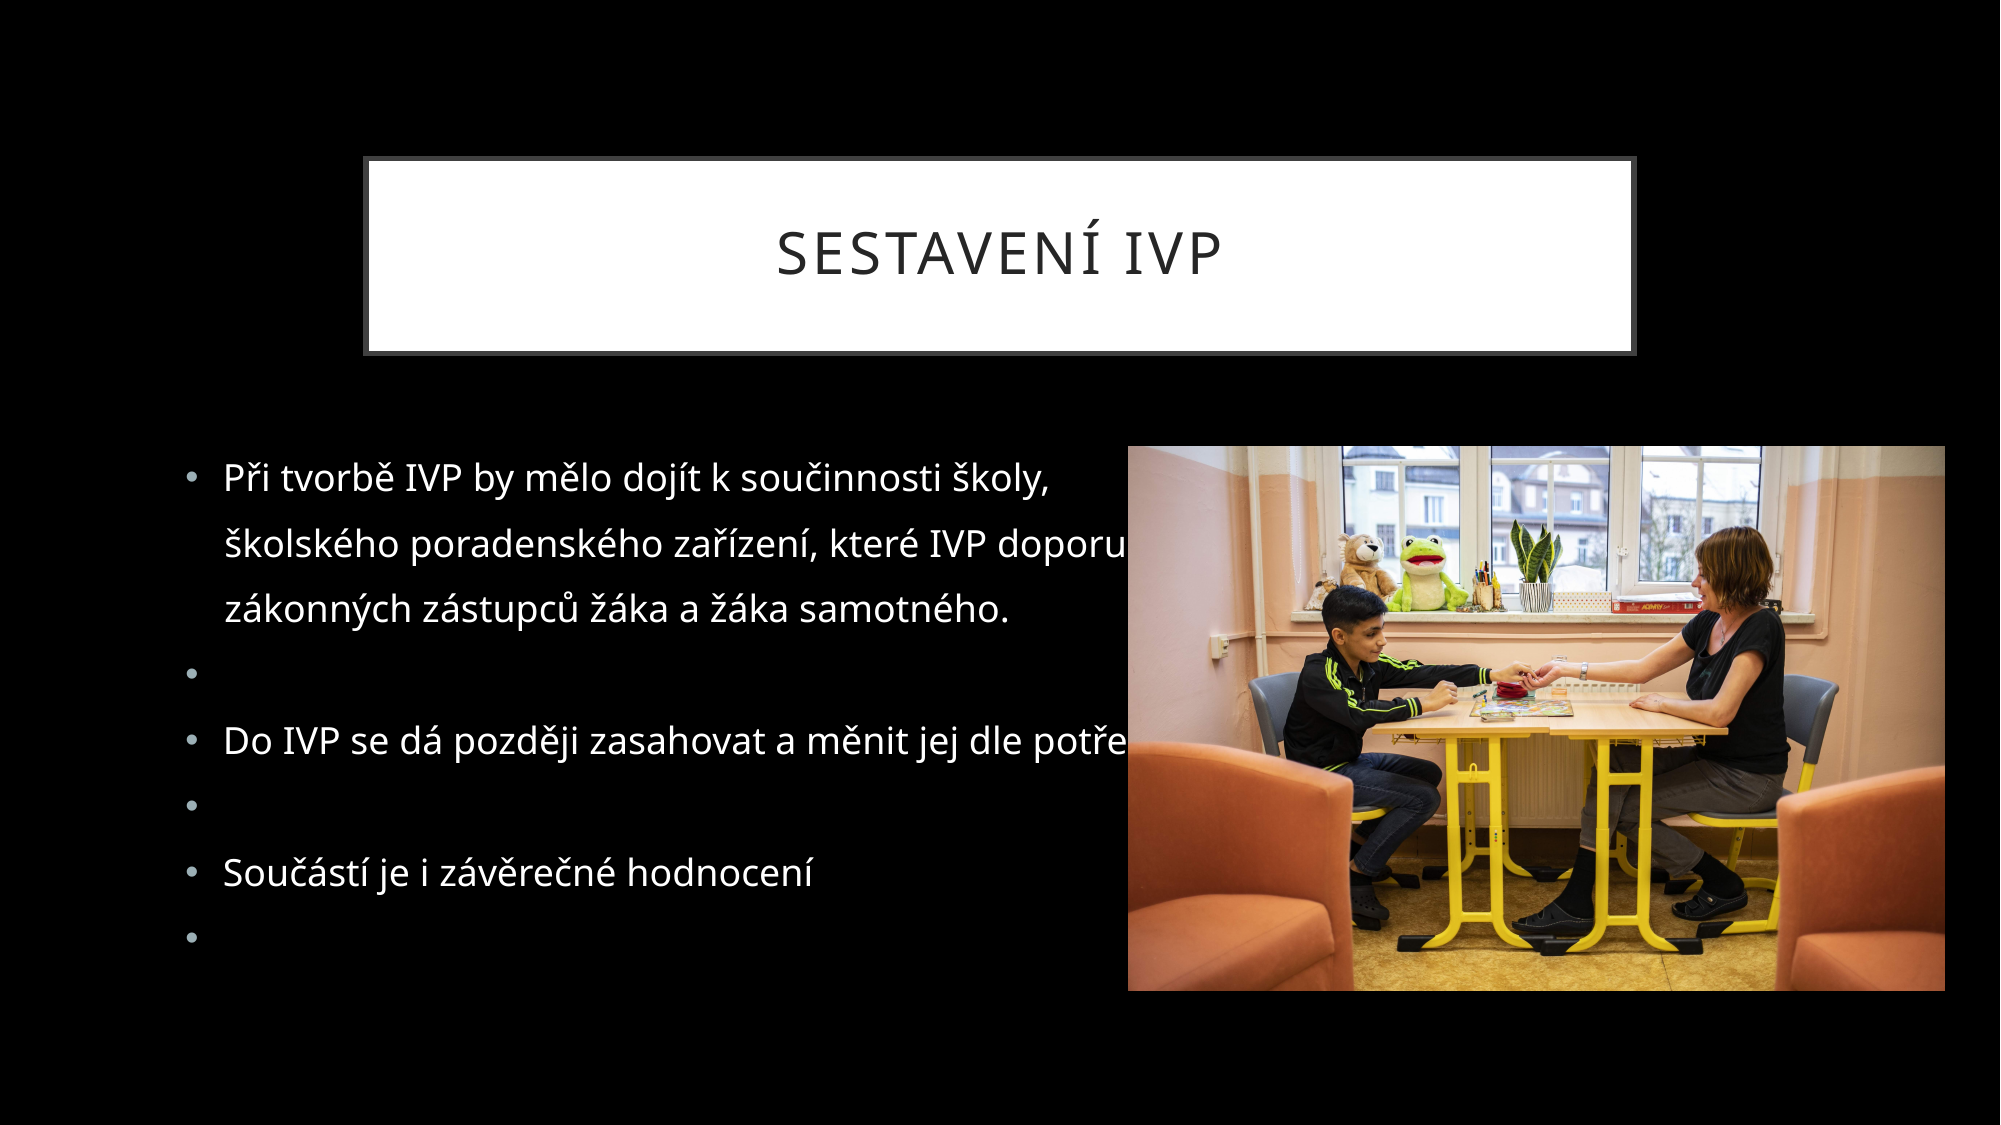

# Sestavení IVP
Při tvorbě IVP by mělo dojít k součinnosti školy,
 školského poradenského zařízení, které IVP doporučilo,
 zákonných zástupců žáka a žáka samotného.
Do IVP se dá později zasahovat a měnit jej dle potřeb
Součástí je i závěrečné hodnocení